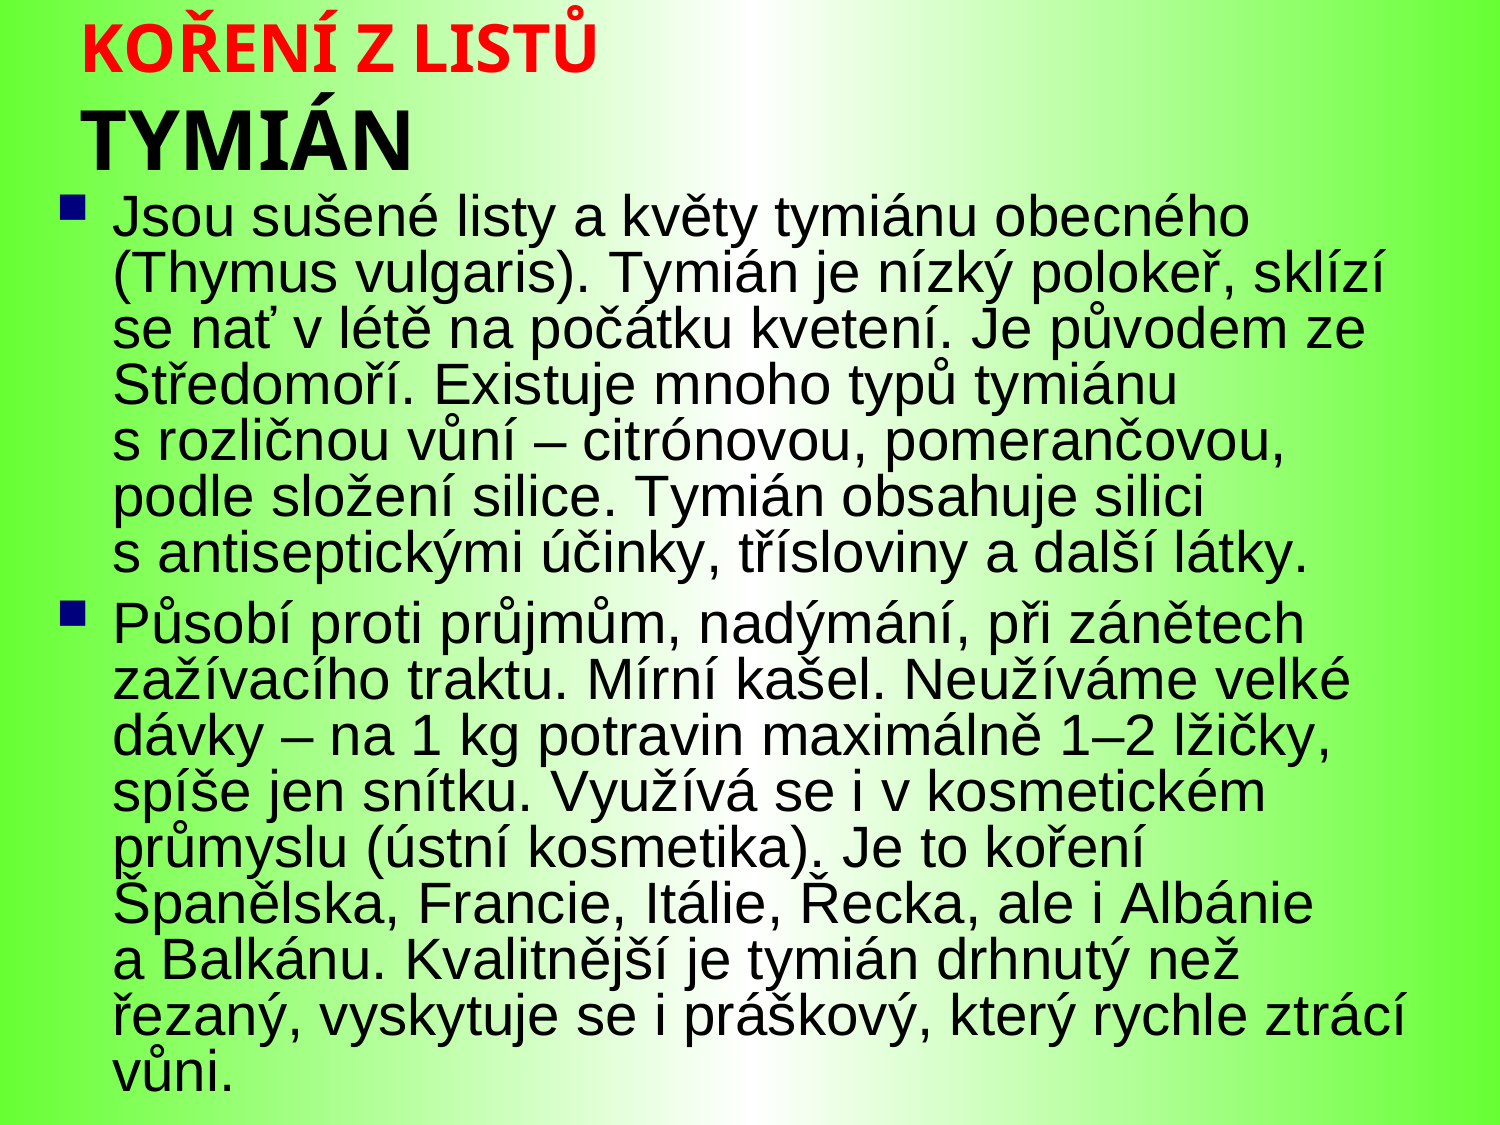

# KOŘENÍ Z LISTŮ TYMIÁN
Jsou sušené listy a květy tymiánu obecného (Thymus vulgaris). Tymián je nízký polokeř, sklízí se nať v létě na počátku kvetení. Je původem ze Středomoří. Existuje mnoho typů tymiánu
s rozličnou vůní – citrónovou, pomerančovou, podle složení silice. Tymián obsahuje silici
s antiseptickými účinky, třísloviny a další látky.
Působí proti průjmům, nadýmání, při zánětech zažívacího traktu. Mírní kašel. Neužíváme velké dávky – na 1 kg potravin maximálně 1–2 lžičky, spíše jen snítku. Využívá se i v kosmetickém průmyslu (ústní kosmetika). Je to koření Španělska, Francie, Itálie, Řecka, ale i Albánie
a Balkánu. Kvalitnější je tymián drhnutý než řezaný, vyskytuje se i práškový, který rychle ztrácí vůni.